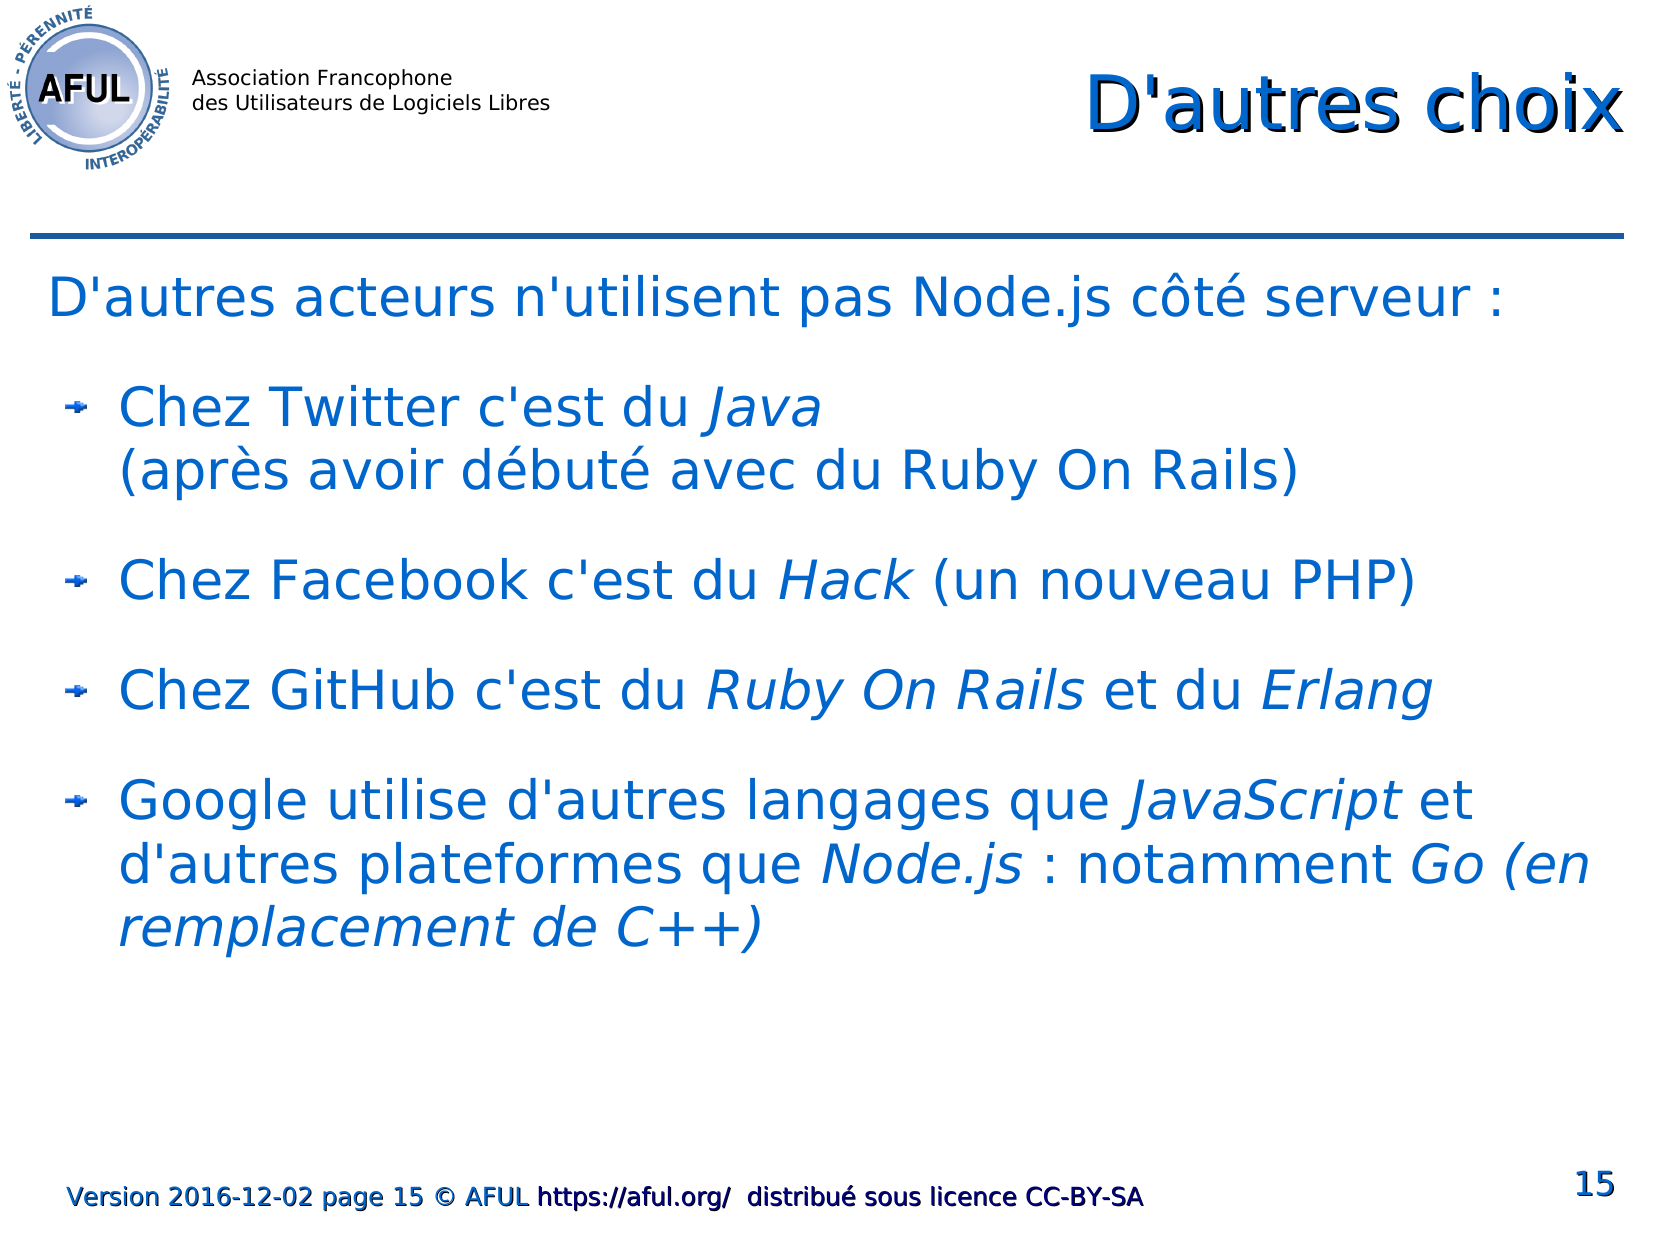

# D'autres choix
D'autres acteurs n'utilisent pas Node.js côté serveur :
Chez Twitter c'est du Java
(après avoir débuté avec du Ruby On Rails)
Chez Facebook c'est du Hack (un nouveau PHP)
Chez GitHub c'est du Ruby On Rails et du Erlang
Google utilise d'autres langages que JavaScript et d'autres plateformes que Node.js : notamment Go (en remplacement de C++)